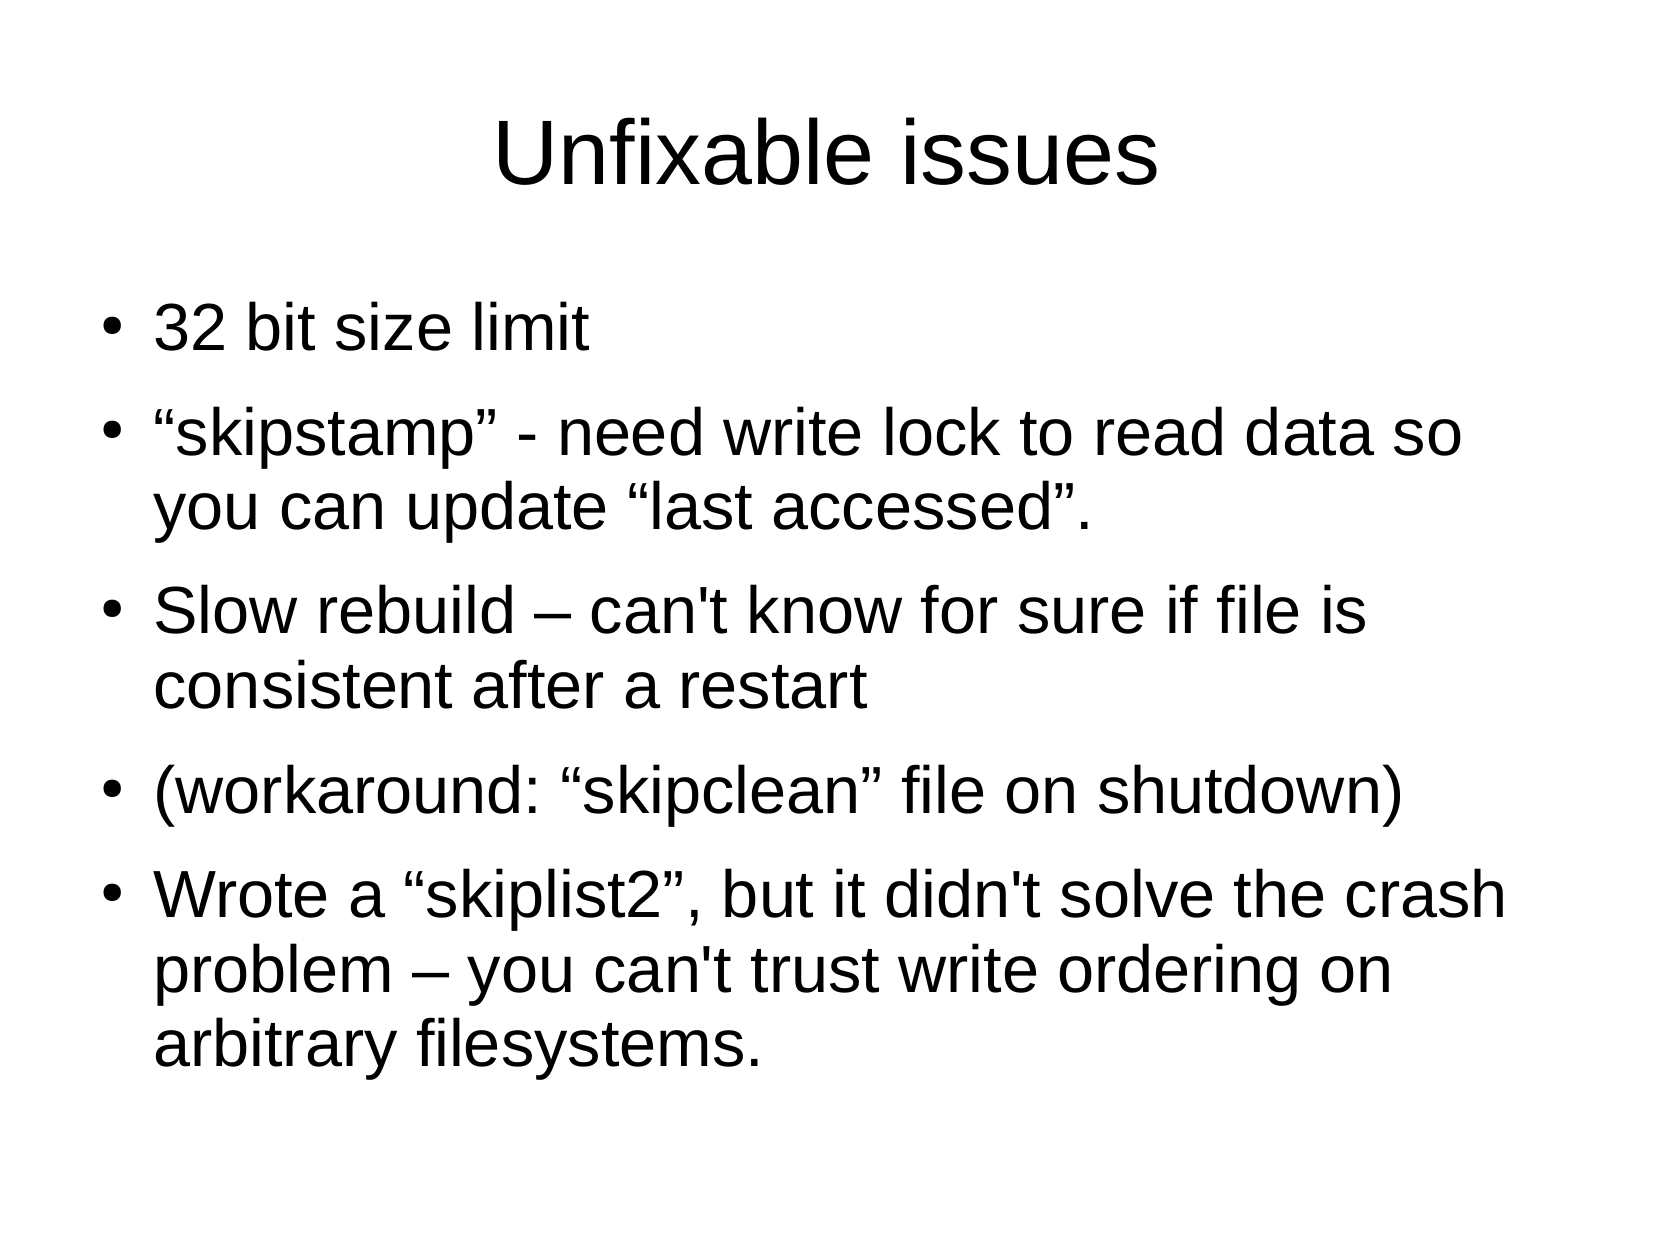

# Unfixable issues
32 bit size limit
“skipstamp” - need write lock to read data so you can update “last accessed”.
Slow rebuild – can't know for sure if file is consistent after a restart
(workaround: “skipclean” file on shutdown)
Wrote a “skiplist2”, but it didn't solve the crash problem – you can't trust write ordering on arbitrary filesystems.